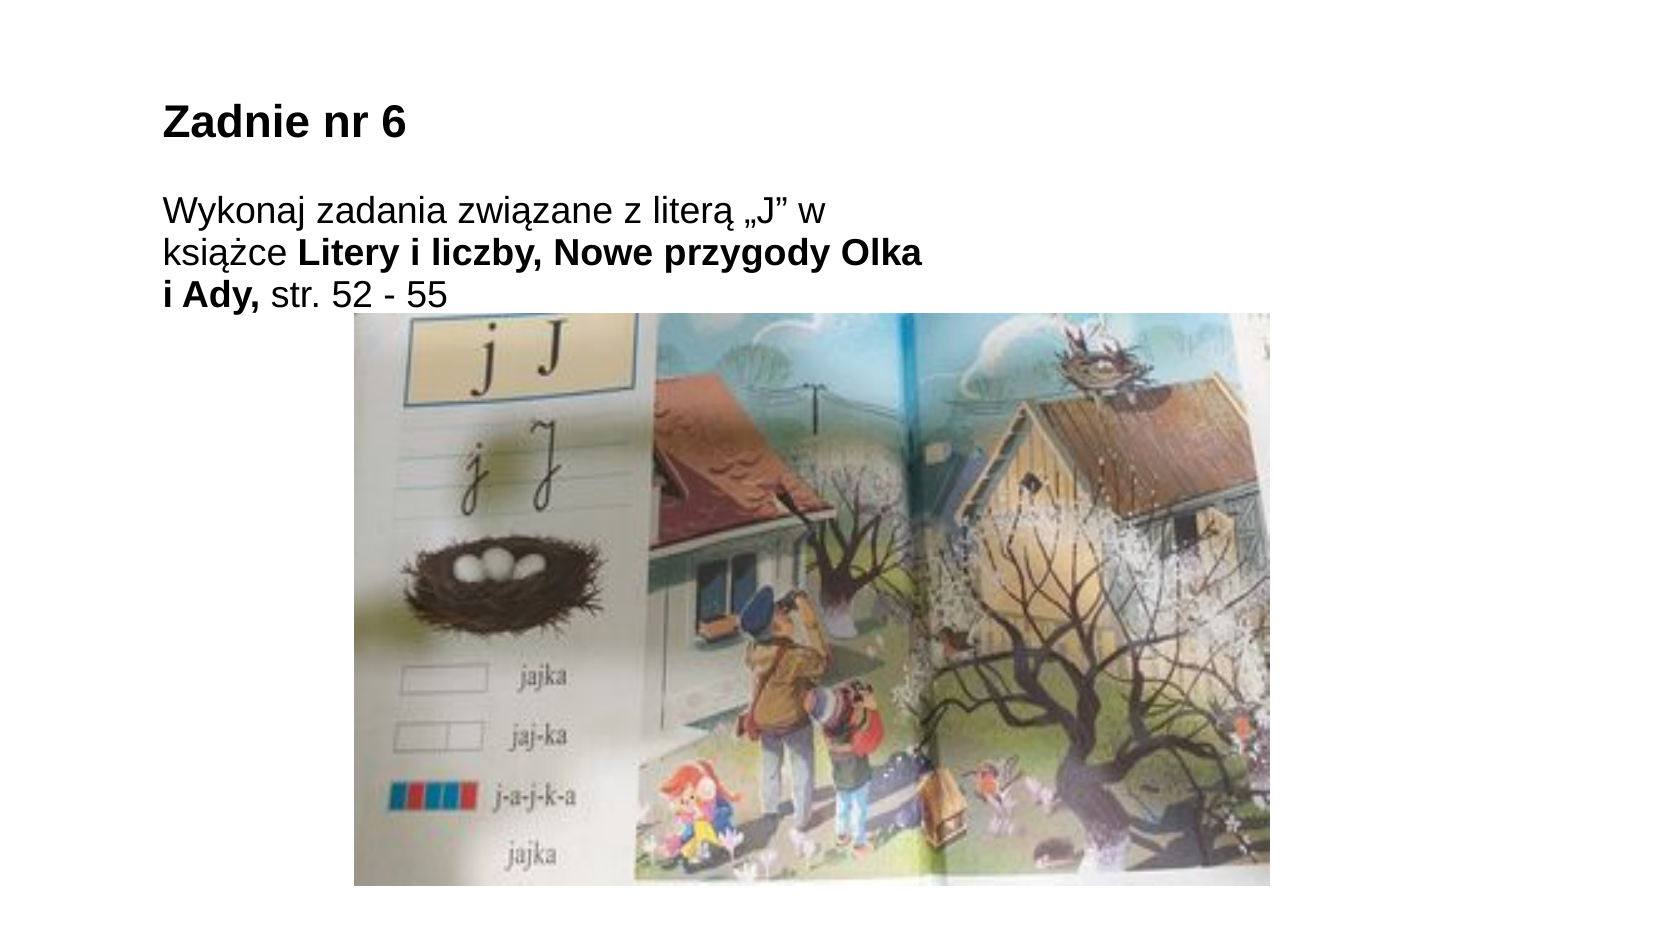

Zadnie nr 6
Wykonaj zadania związane z literą „J” w książce Litery i liczby, Nowe przygody Olka i Ady, str. 52 - 55